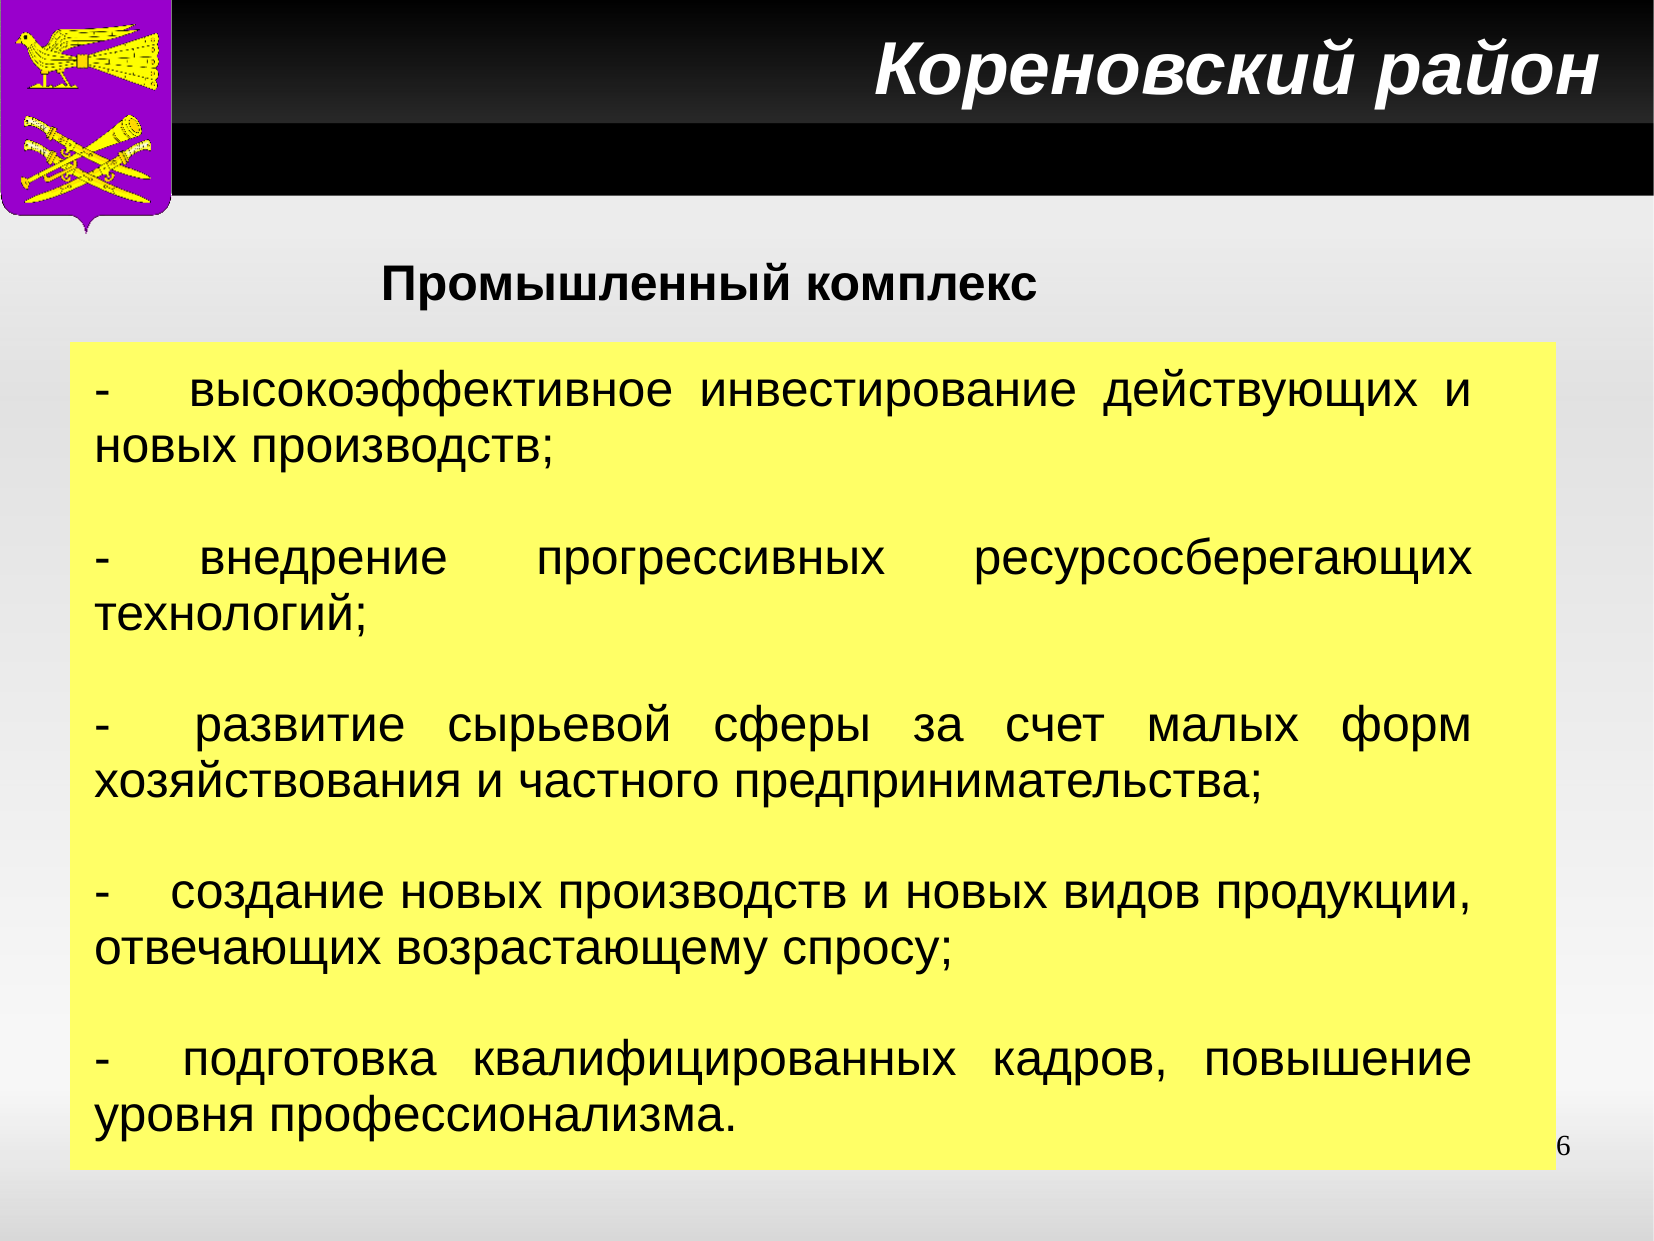

Кореновский район
Промышленный комплекс
- высокоэффективное инвестирование действующих и новых производств;
- внедрение прогрессивных ресурсосберегающих технологий;
- развитие сырьевой сферы за счет малых форм хозяйствования и частного предпринимательства;
- создание новых производств и новых видов продукции, отвечающих возрастающему спросу;
- подготовка квалифицированных кадров, повышение уровня профессионализма.
6